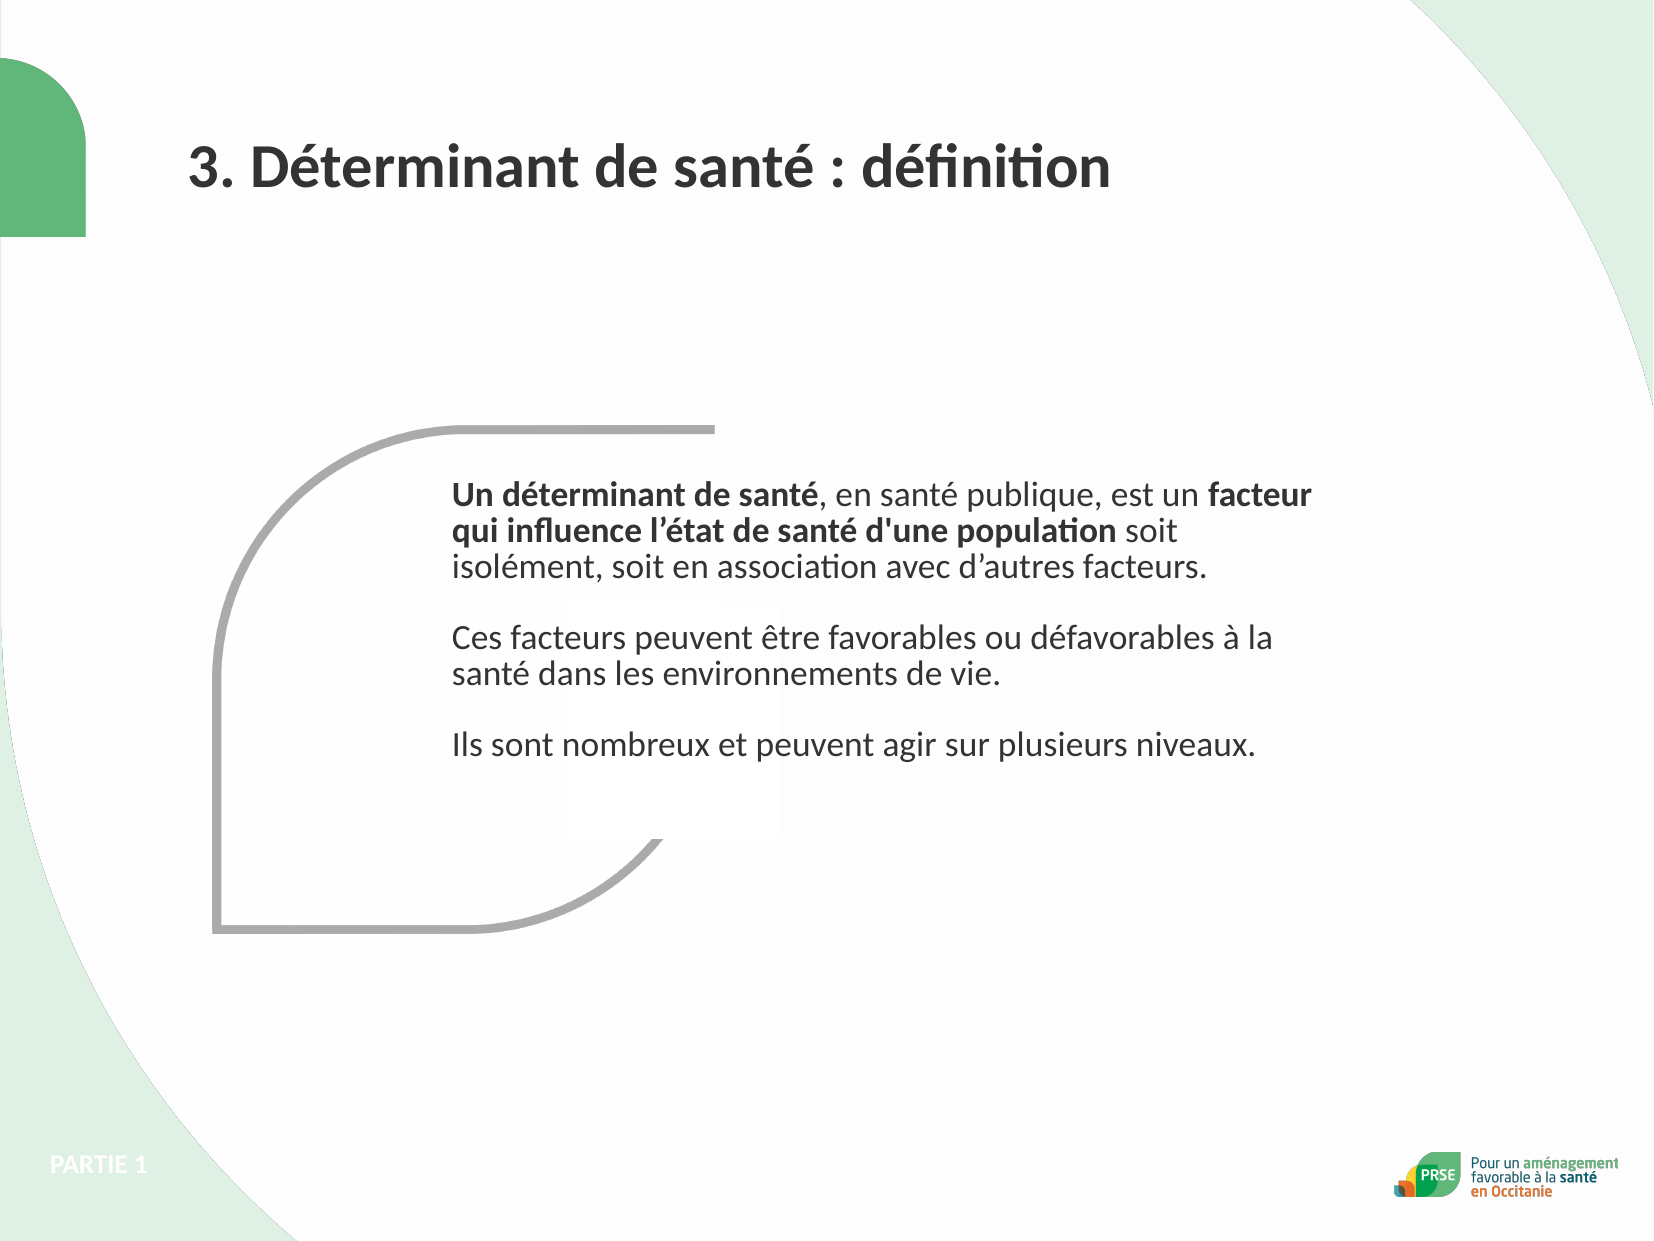

# 3. Déterminant de santé : définition
Un déterminant de santé, en santé publique, est un facteur qui influence l’état de santé d'une population soit isolément, soit en association avec d’autres facteurs.
Ces facteurs peuvent être favorables ou défavorables à la santé dans les environnements de vie.
Ils sont nombreux et peuvent agir sur plusieurs niveaux.
PARTIE 1